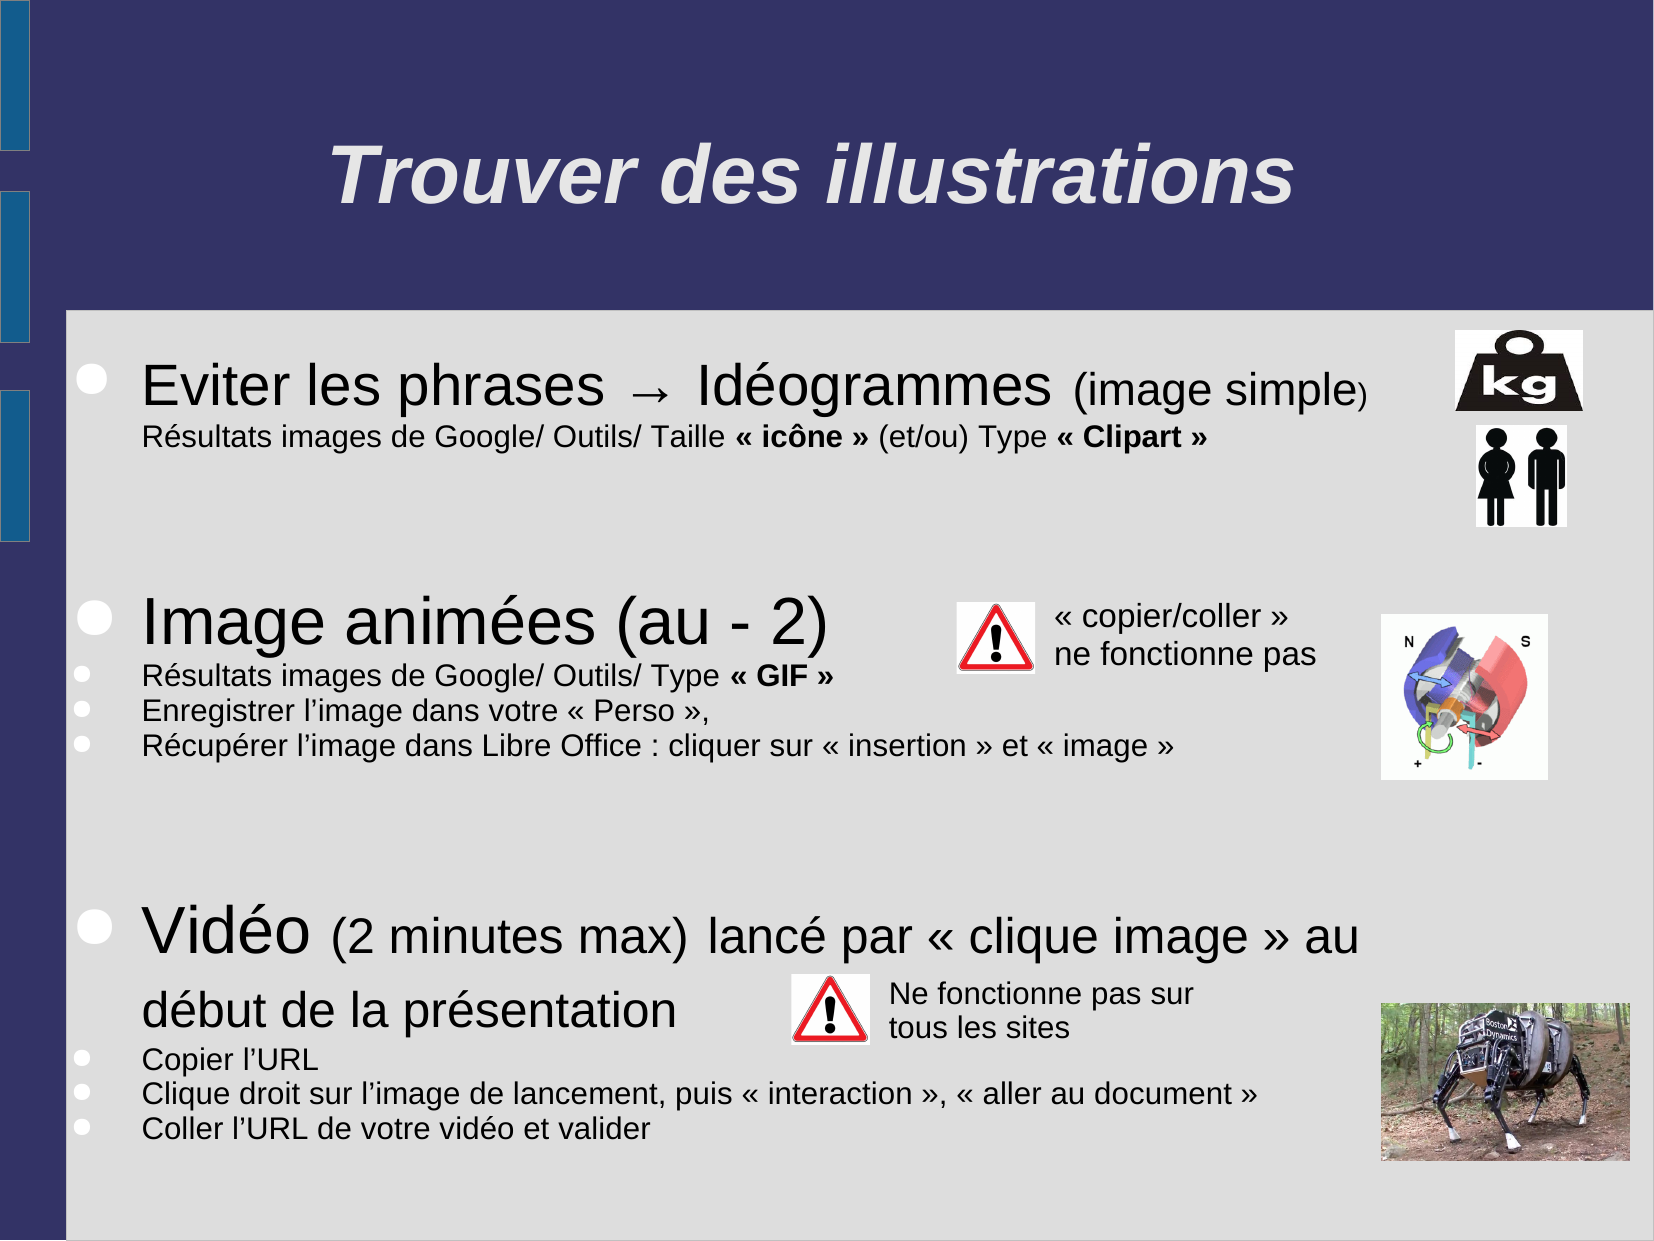

# Trouver des illustrations
Eviter les phrases → Idéogrammes (image simple)
Résultats images de Google/ Outils/ Taille « icône » (et/ou) Type « Clipart »
Image animées (au - 2)
Résultats images de Google/ Outils/ Type « GIF »
Enregistrer l’image dans votre « Perso »,
Récupérer l’image dans Libre Office : cliquer sur « insertion » et « image »
Vidéo (2 minutes max) lancé par « clique image » au début de la présentation
Copier l’URL
Clique droit sur l’image de lancement, puis « interaction », « aller au document »
Coller l’URL de votre vidéo et valider
« copier/coller » ne fonctionne pas
Ne fonctionne pas sur tous les sites